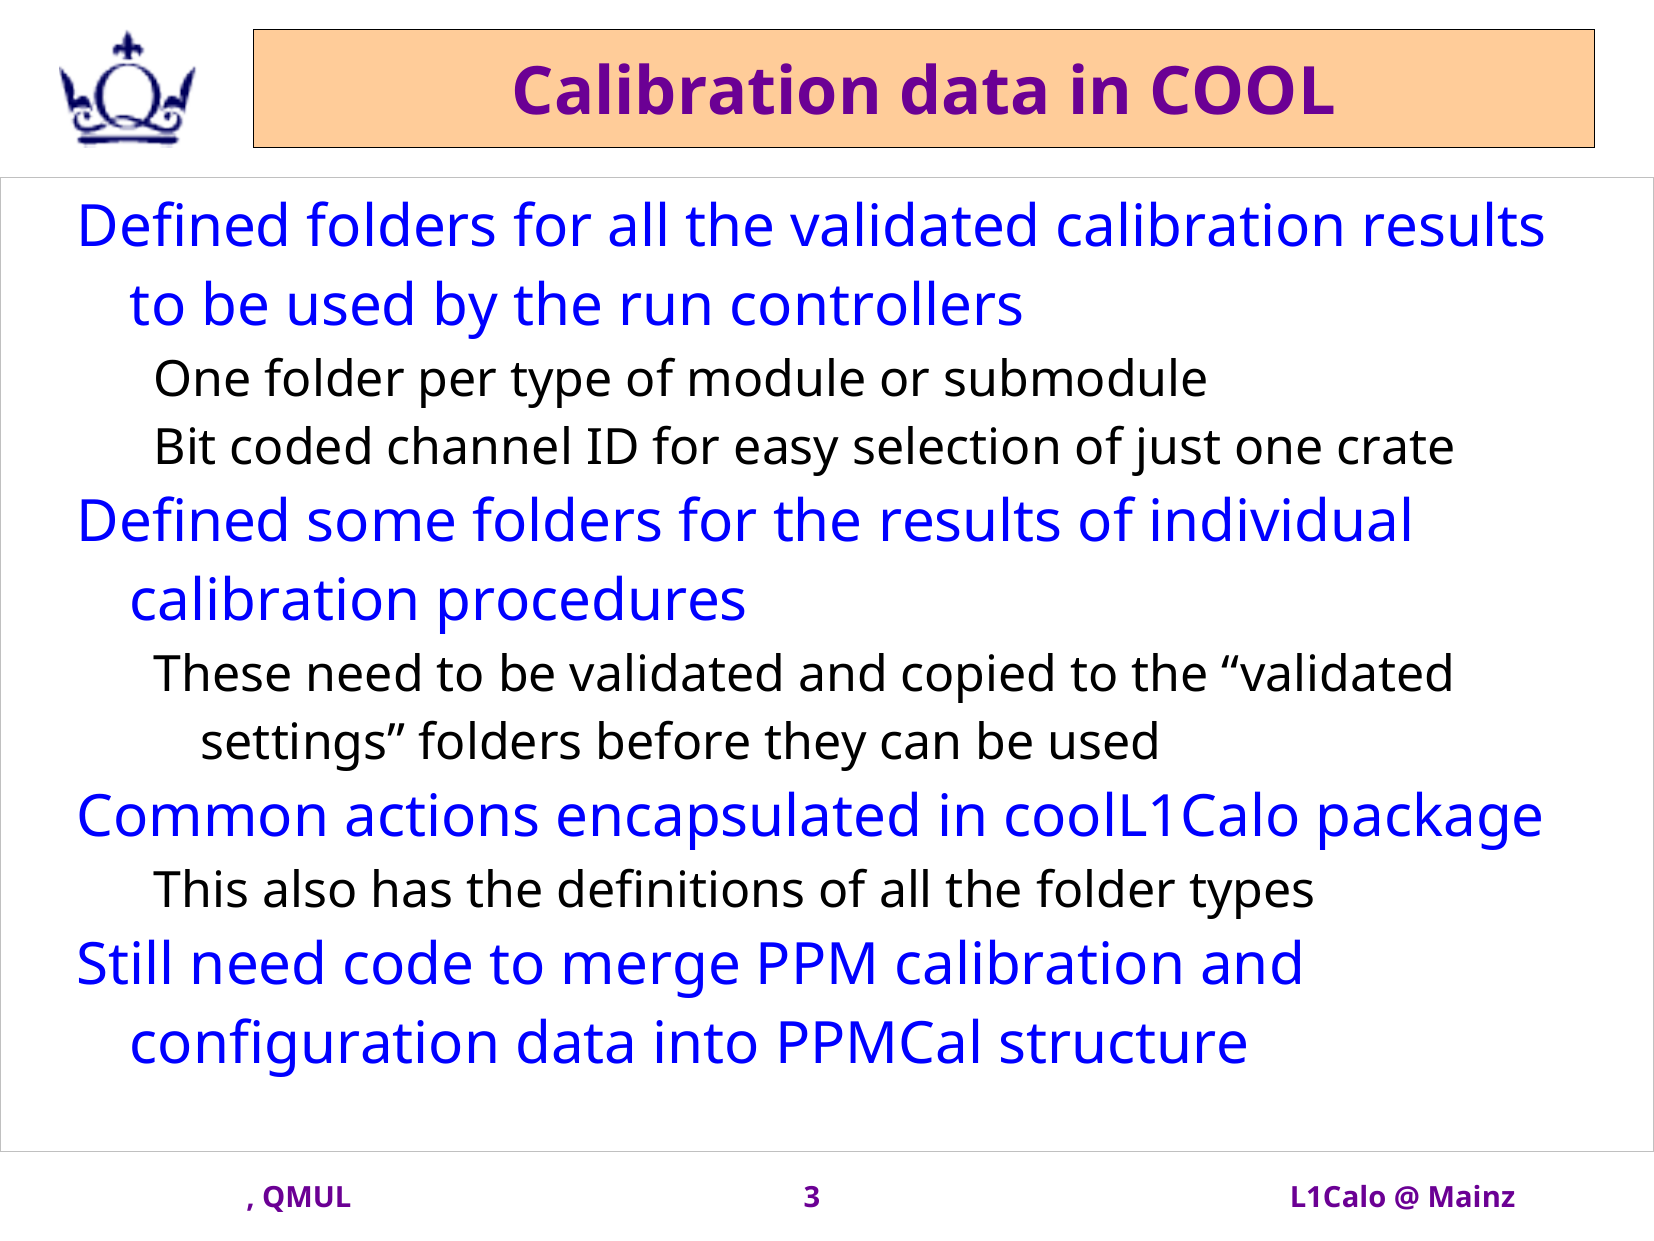

# Calibration data in COOL
Defined folders for all the validated calibration results to be used by the run controllers
One folder per type of module or submodule
Bit coded channel ID for easy selection of just one crate
Defined some folders for the results of individual calibration procedures
These need to be validated and copied to the “validated settings” folders before they can be used
Common actions encapsulated in coolL1Calo package
This also has the definitions of all the folder types
Still need code to merge PPM calibration and configuration data into PPMCal structure